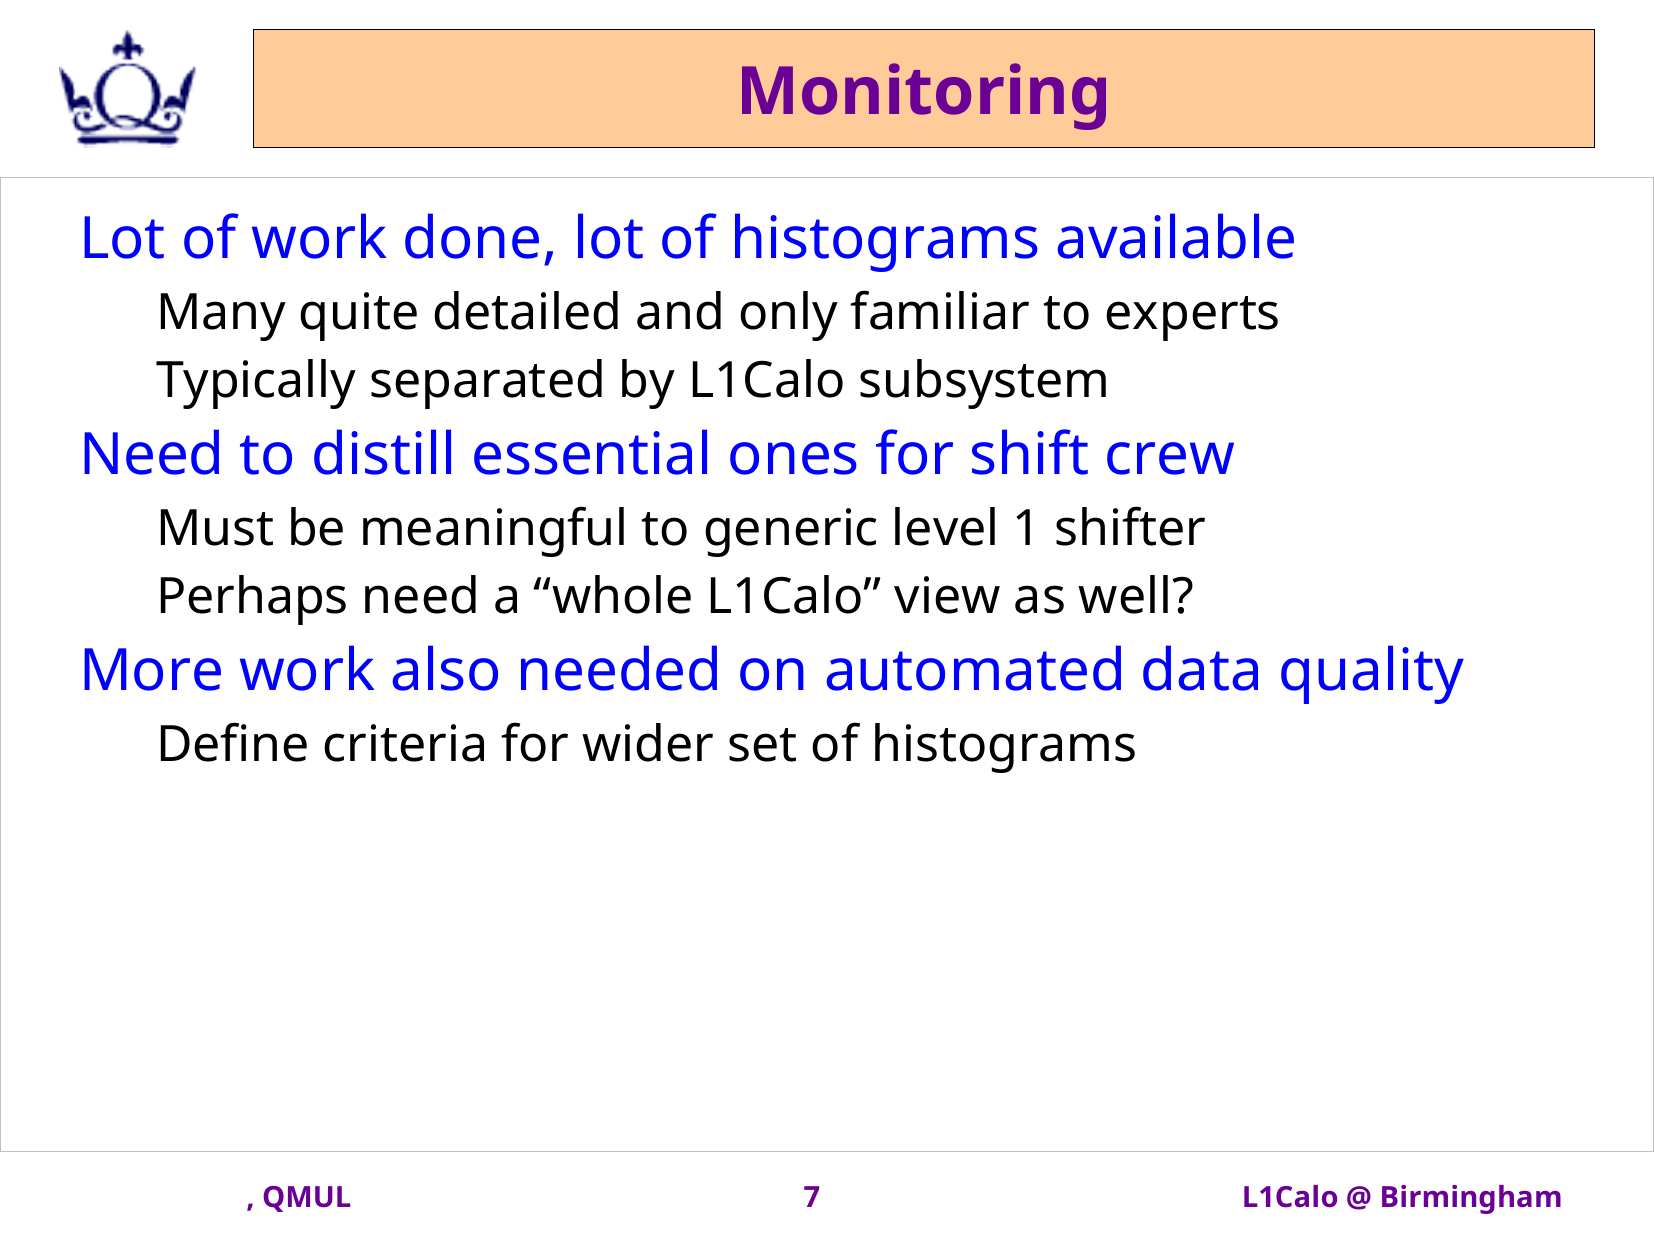

# Monitoring
Lot of work done, lot of histograms available
Many quite detailed and only familiar to experts
Typically separated by L1Calo subsystem
Need to distill essential ones for shift crew
Must be meaningful to generic level 1 shifter
Perhaps need a “whole L1Calo” view as well?
More work also needed on automated data quality
Define criteria for wider set of histograms